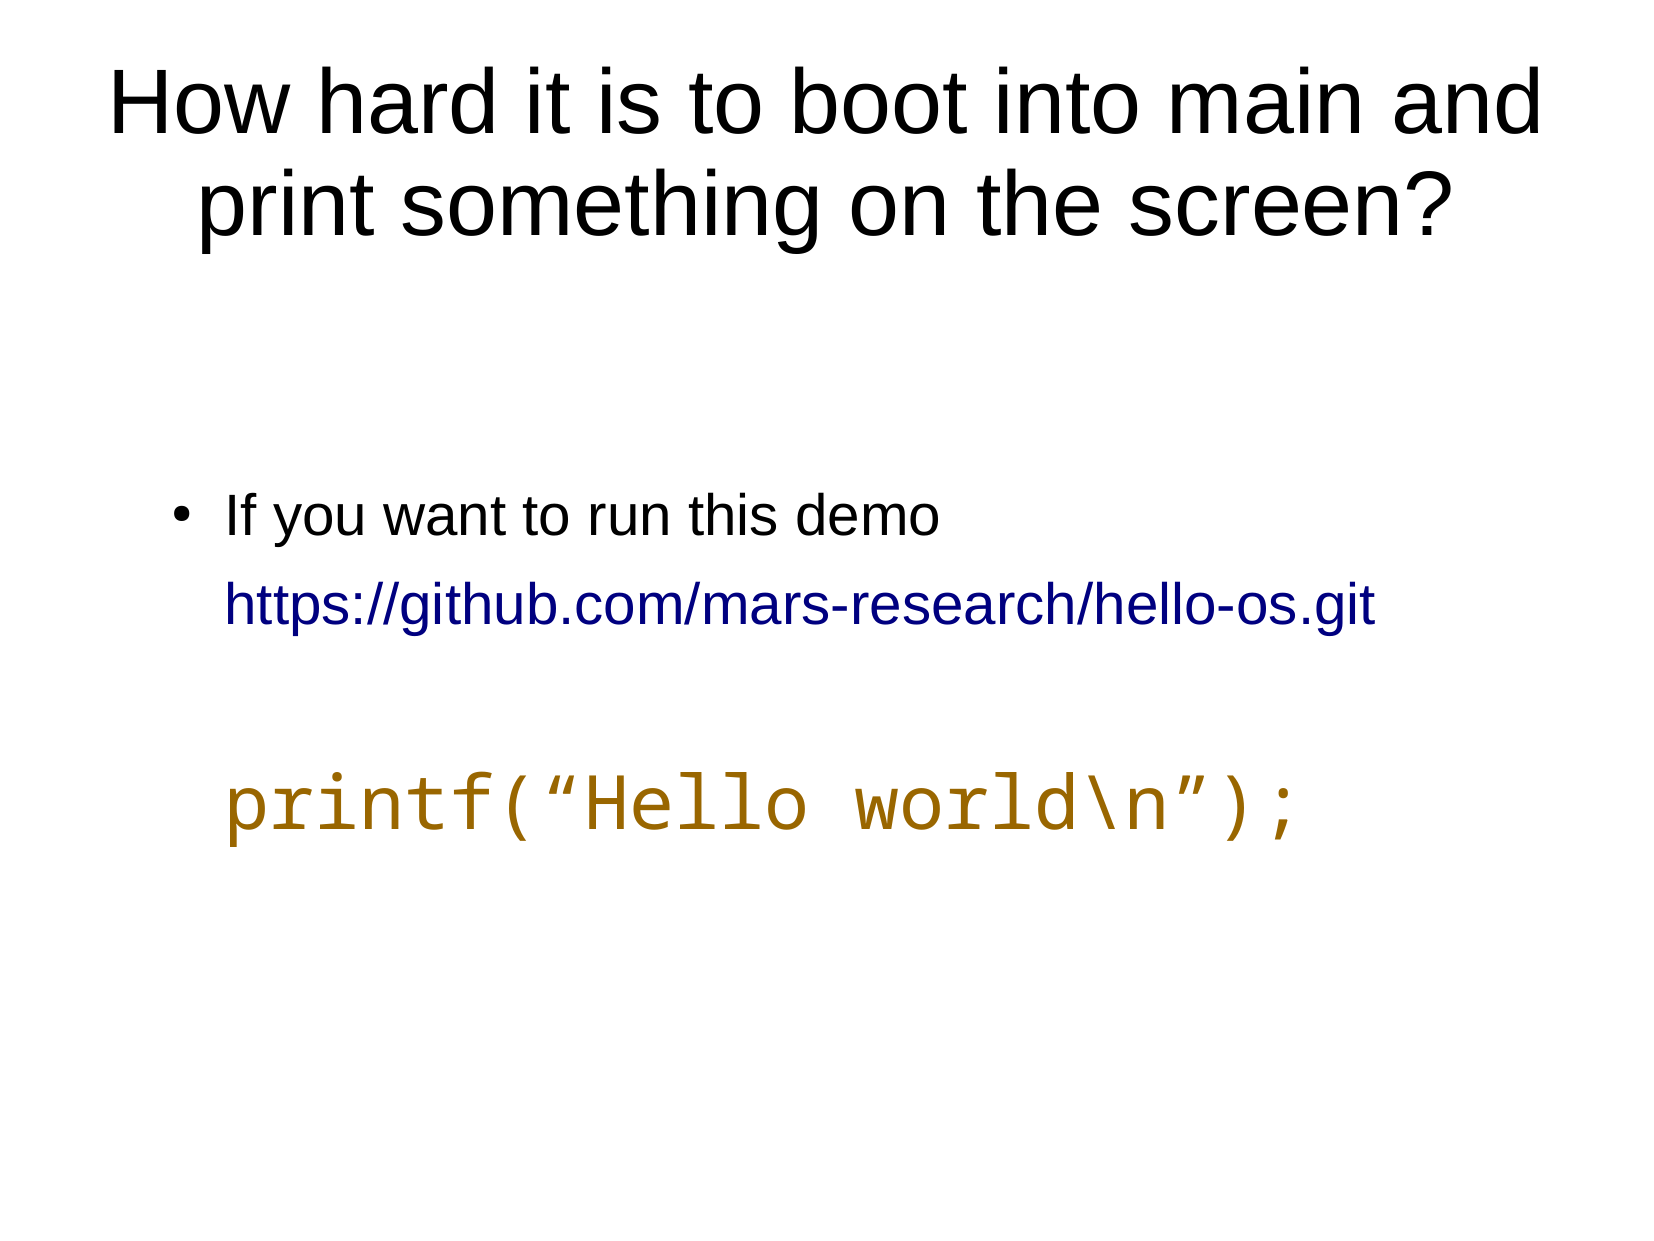

# How hard it is to boot into main and print something on the screen?
If you want to run this demo
https://github.com/mars-research/hello-os.git
printf(“Hello world\n”);